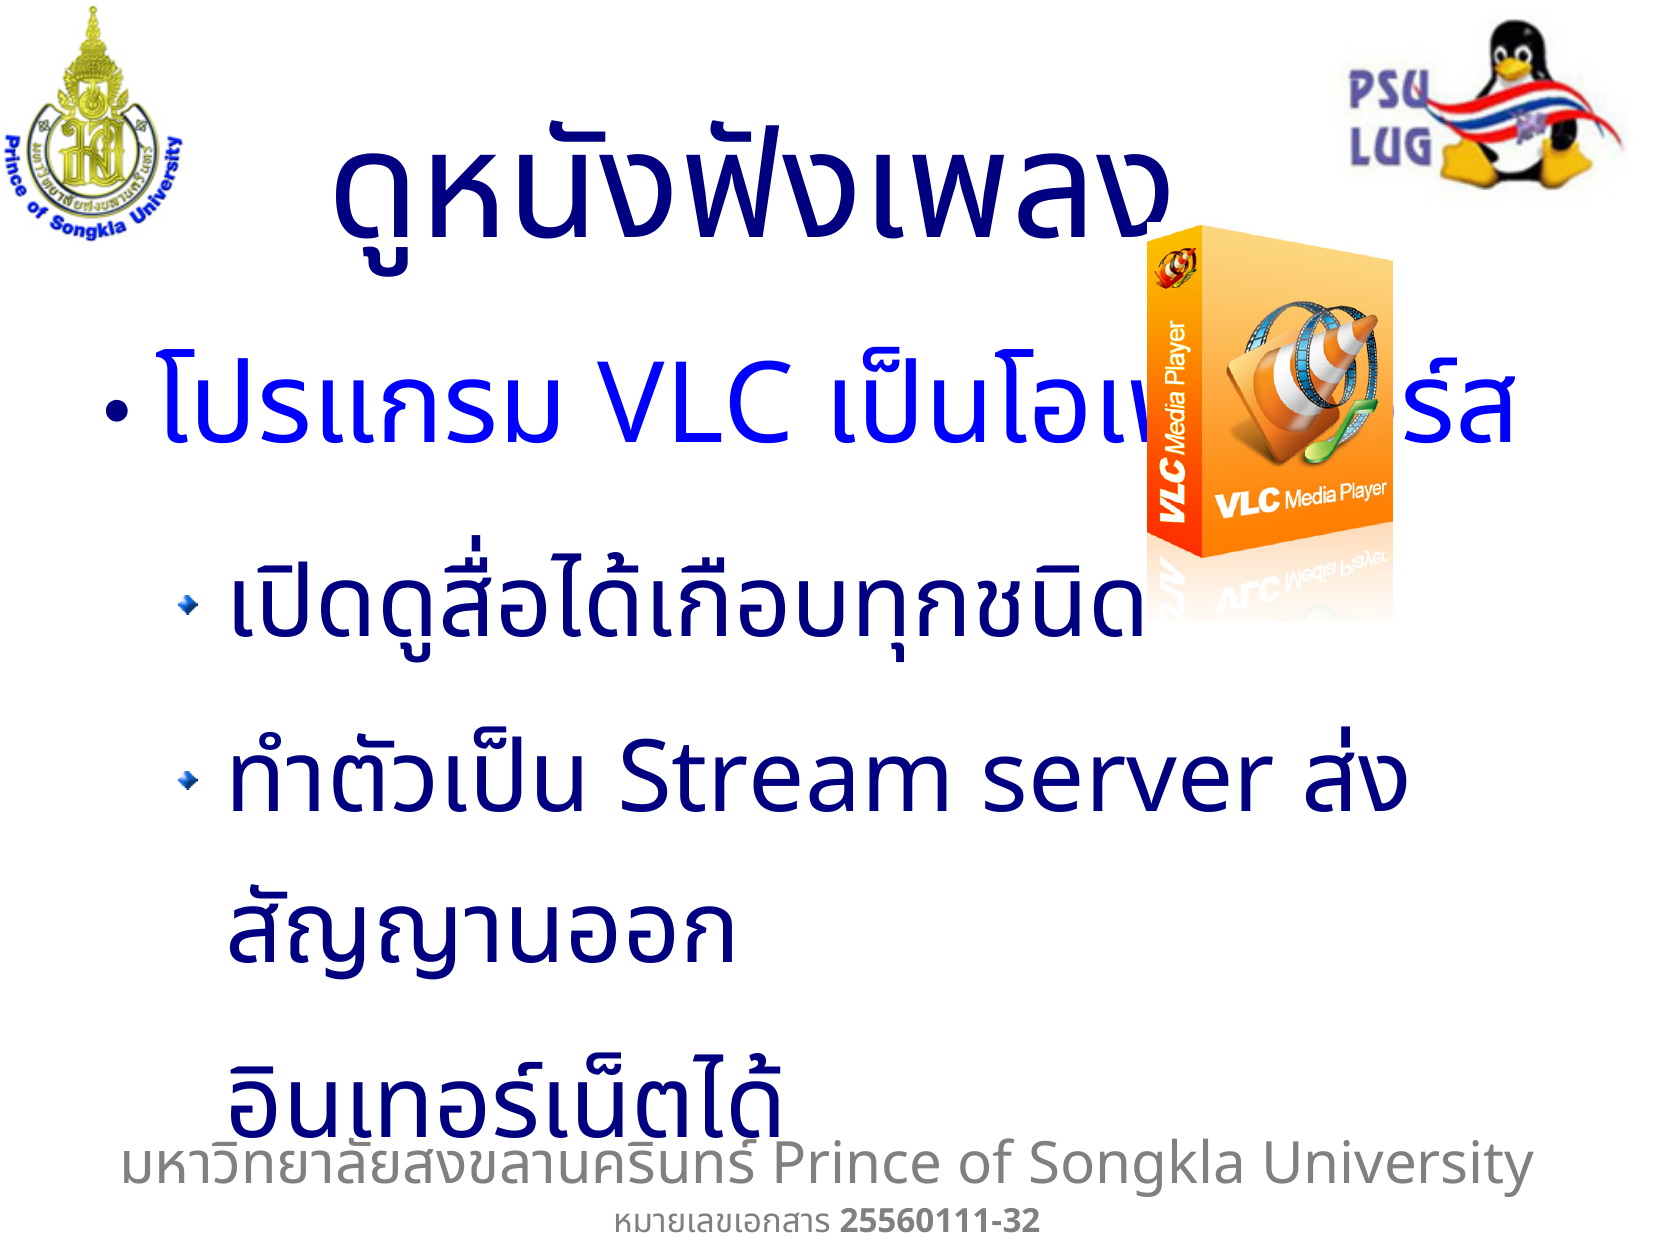

# ดูหนังฟังเพลง
โปรแกรม VLC เป็นโอเพนซอร์ส
เปิดดูสื่อได้เกือบทุกชนิด
ทำตัวเป็น Stream server ส่งสัญญานออก
อินเทอร์เน็ตได้